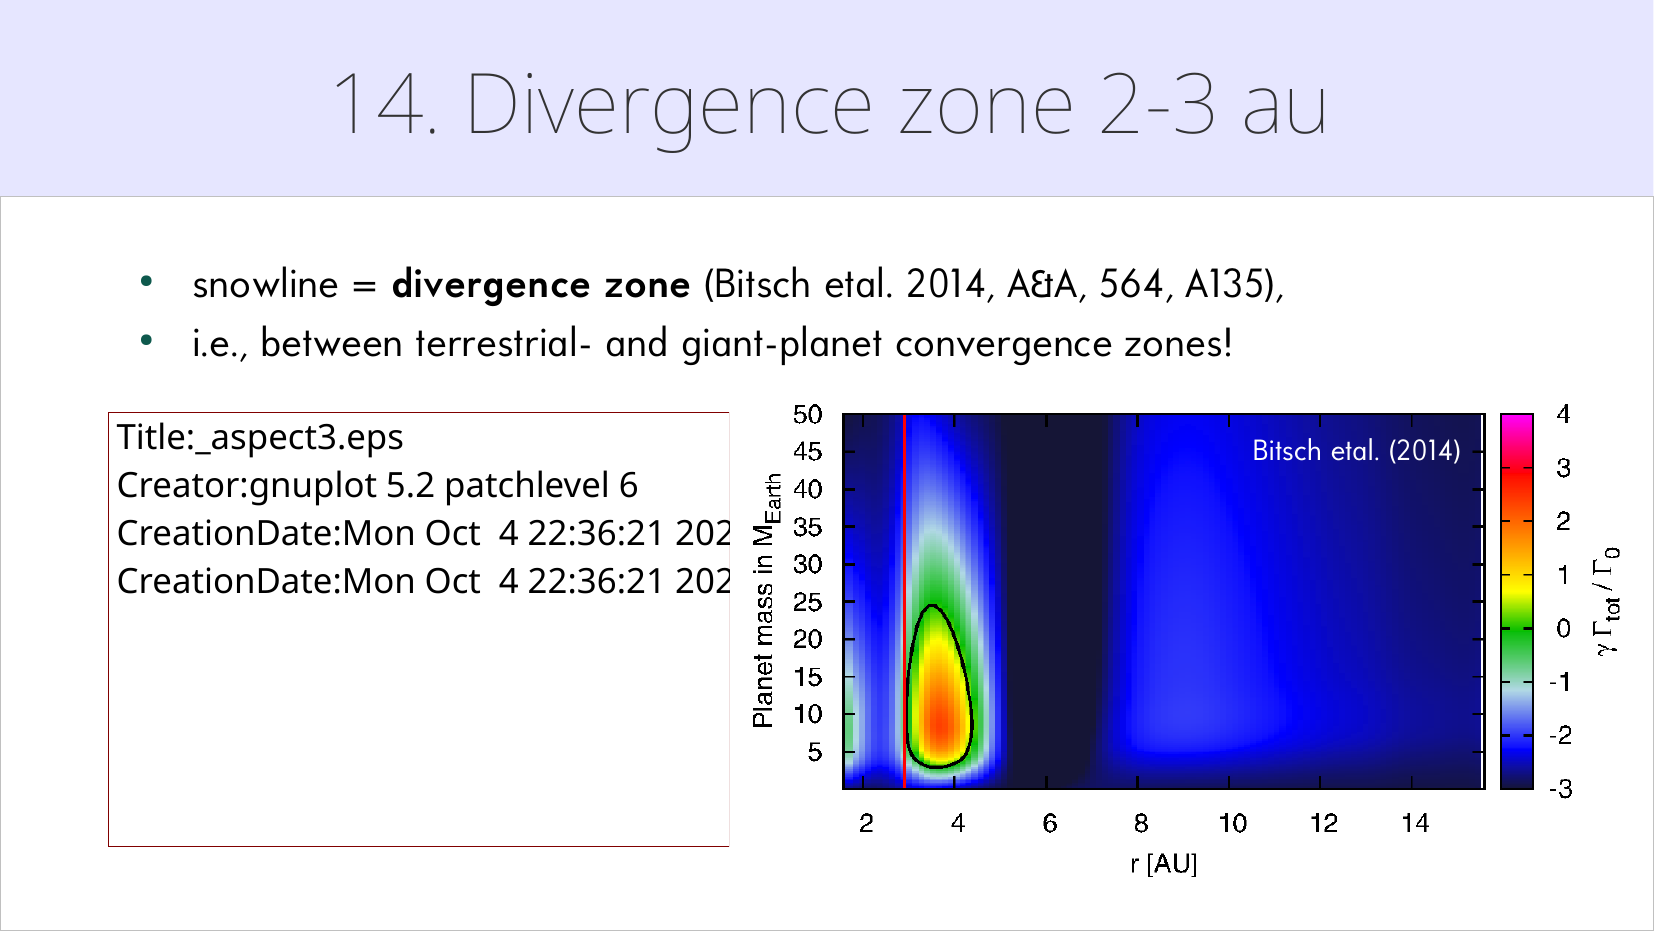

# 14. Divergence zone 2-3 au
snowline = divergence zone (Bitsch etal. 2014, A&A, 564, A135),
i.e., between terrestrial- and giant-planet convergence zones!
Bitsch etal. (2014)